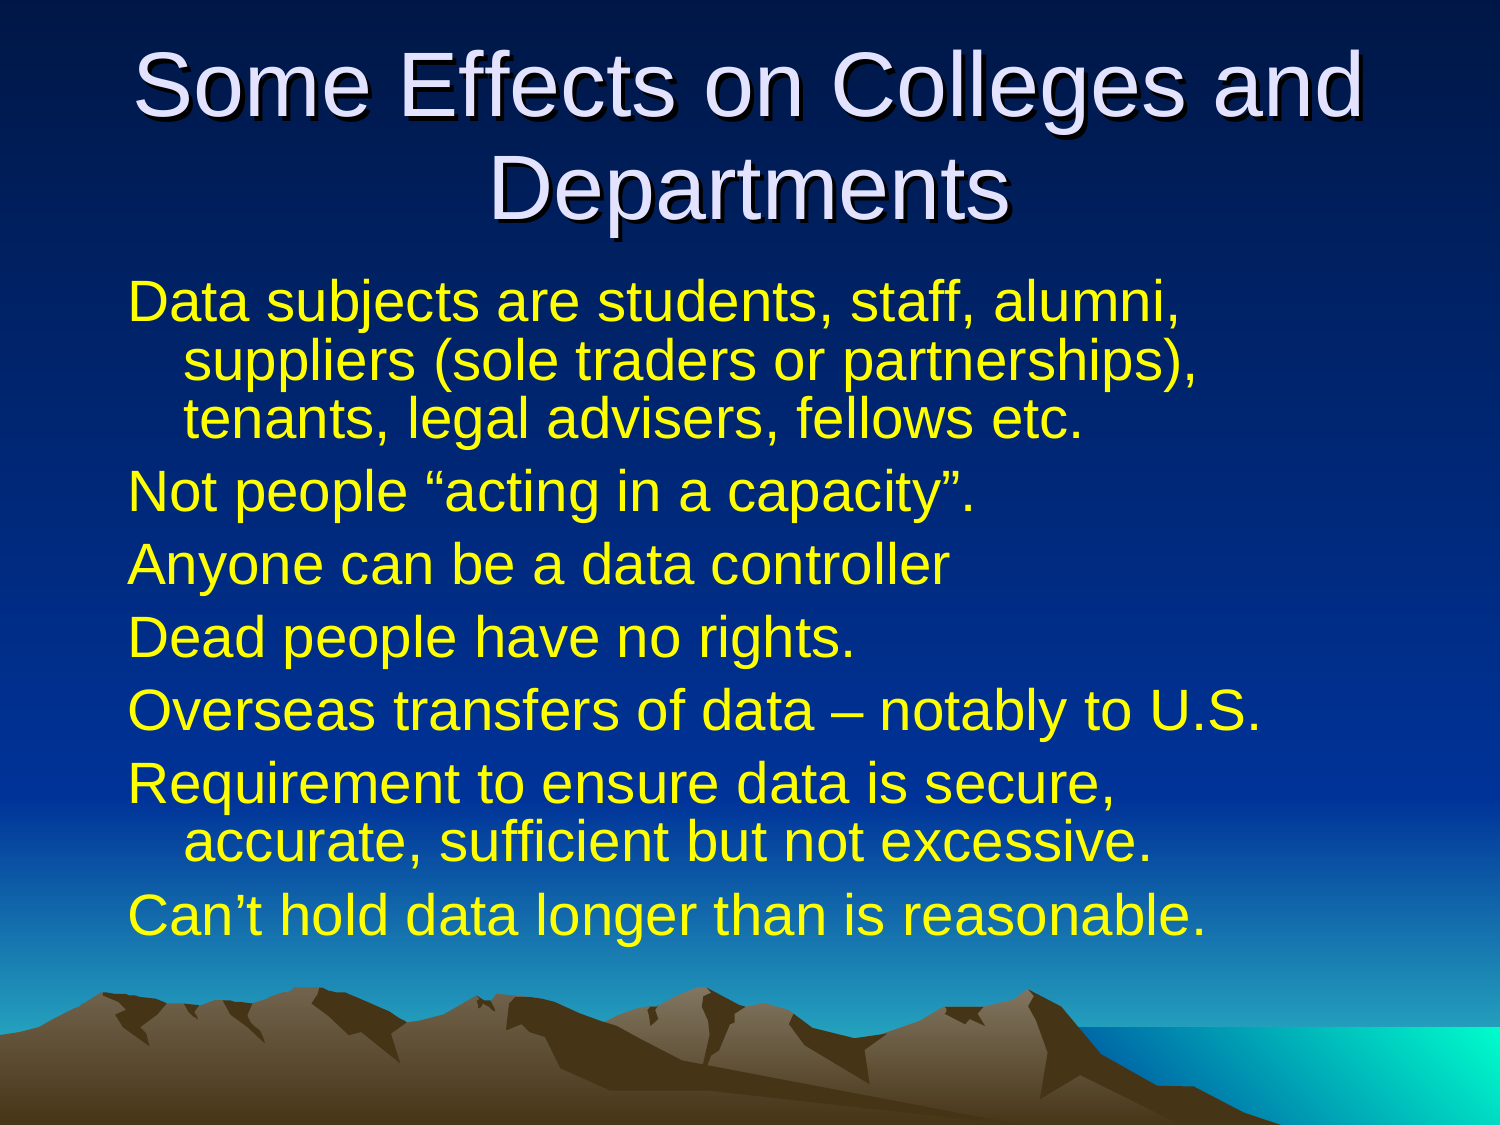

# Some Effects on Colleges and Departments
Data subjects are students, staff, alumni, suppliers (sole traders or partnerships), tenants, legal advisers, fellows etc.
Not people “acting in a capacity”.
Anyone can be a data controller
Dead people have no rights.
Overseas transfers of data – notably to U.S.
Requirement to ensure data is secure, accurate, sufficient but not excessive.
Can’t hold data longer than is reasonable.